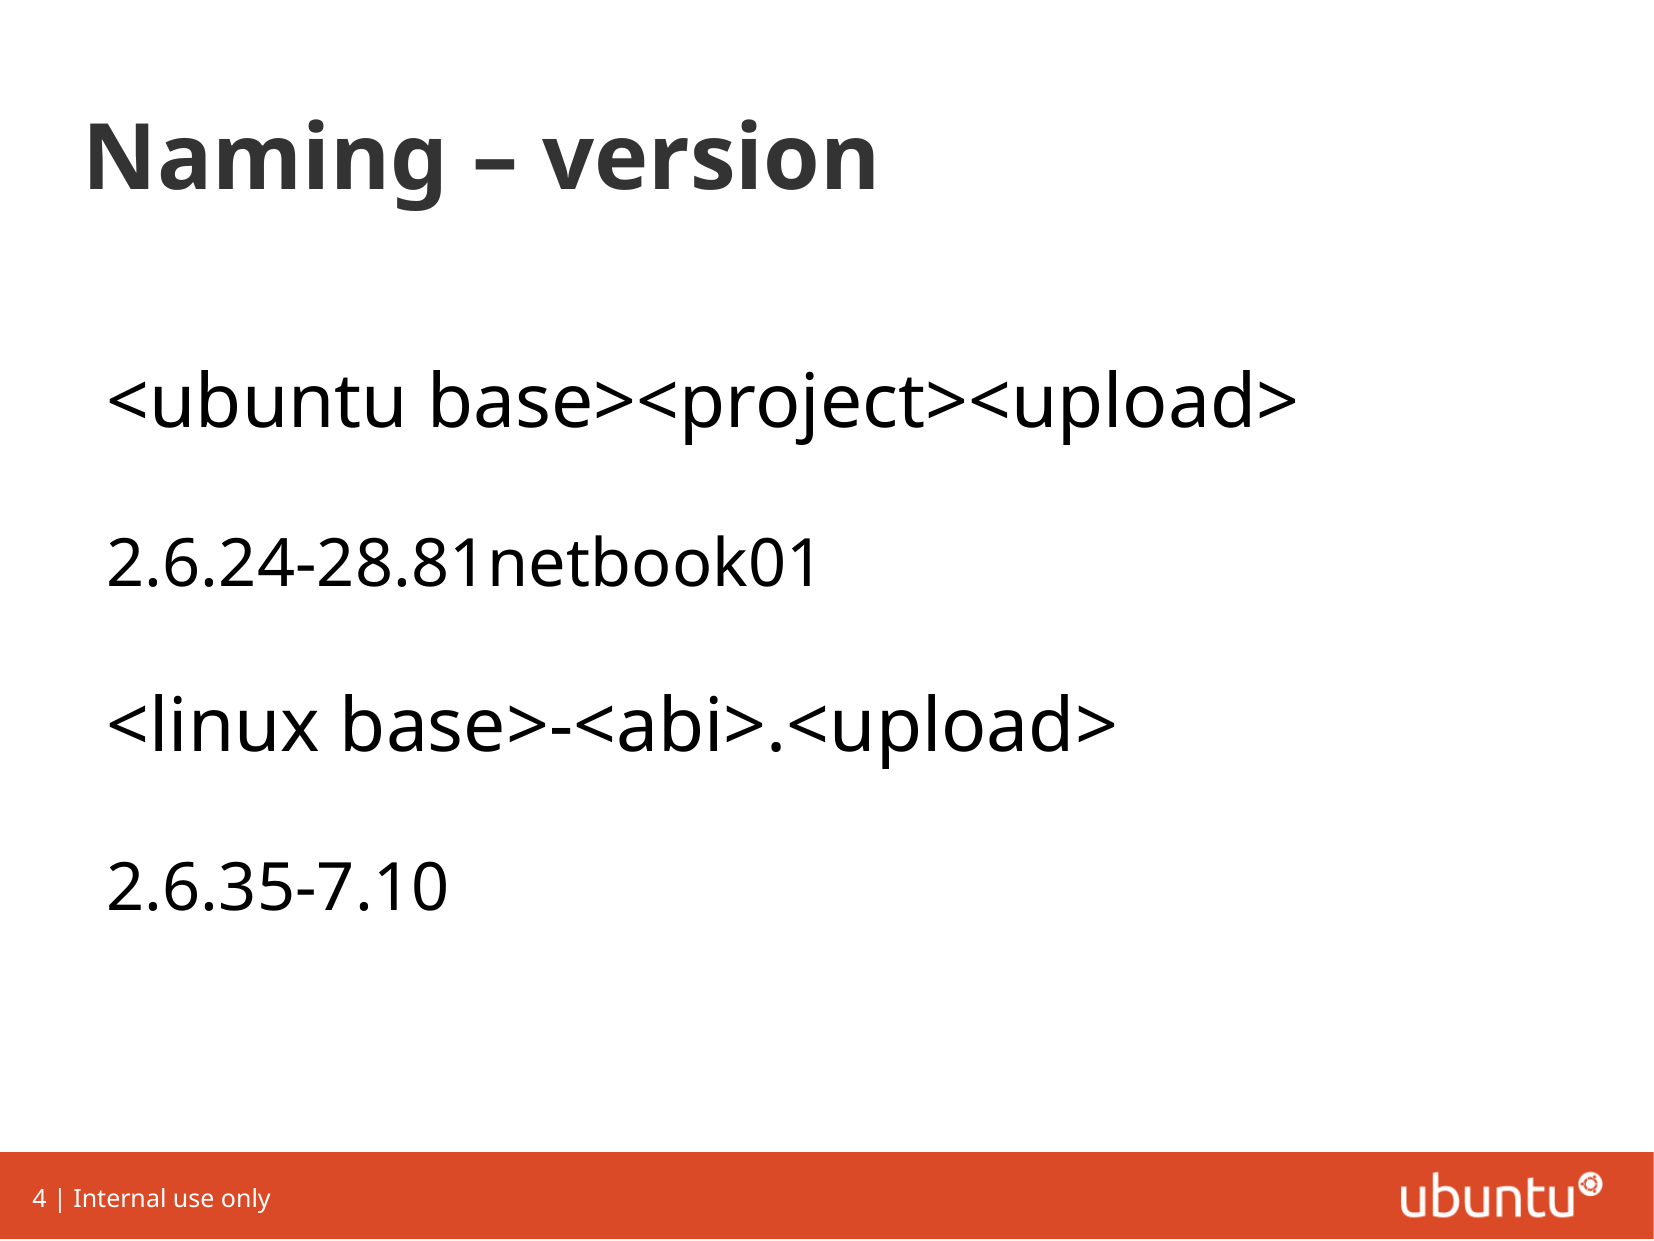

# Naming – version
<ubuntu base><project><upload>
2.6.24-28.81netbook01
<linux base>-<abi>.<upload>
2.6.35-7.10